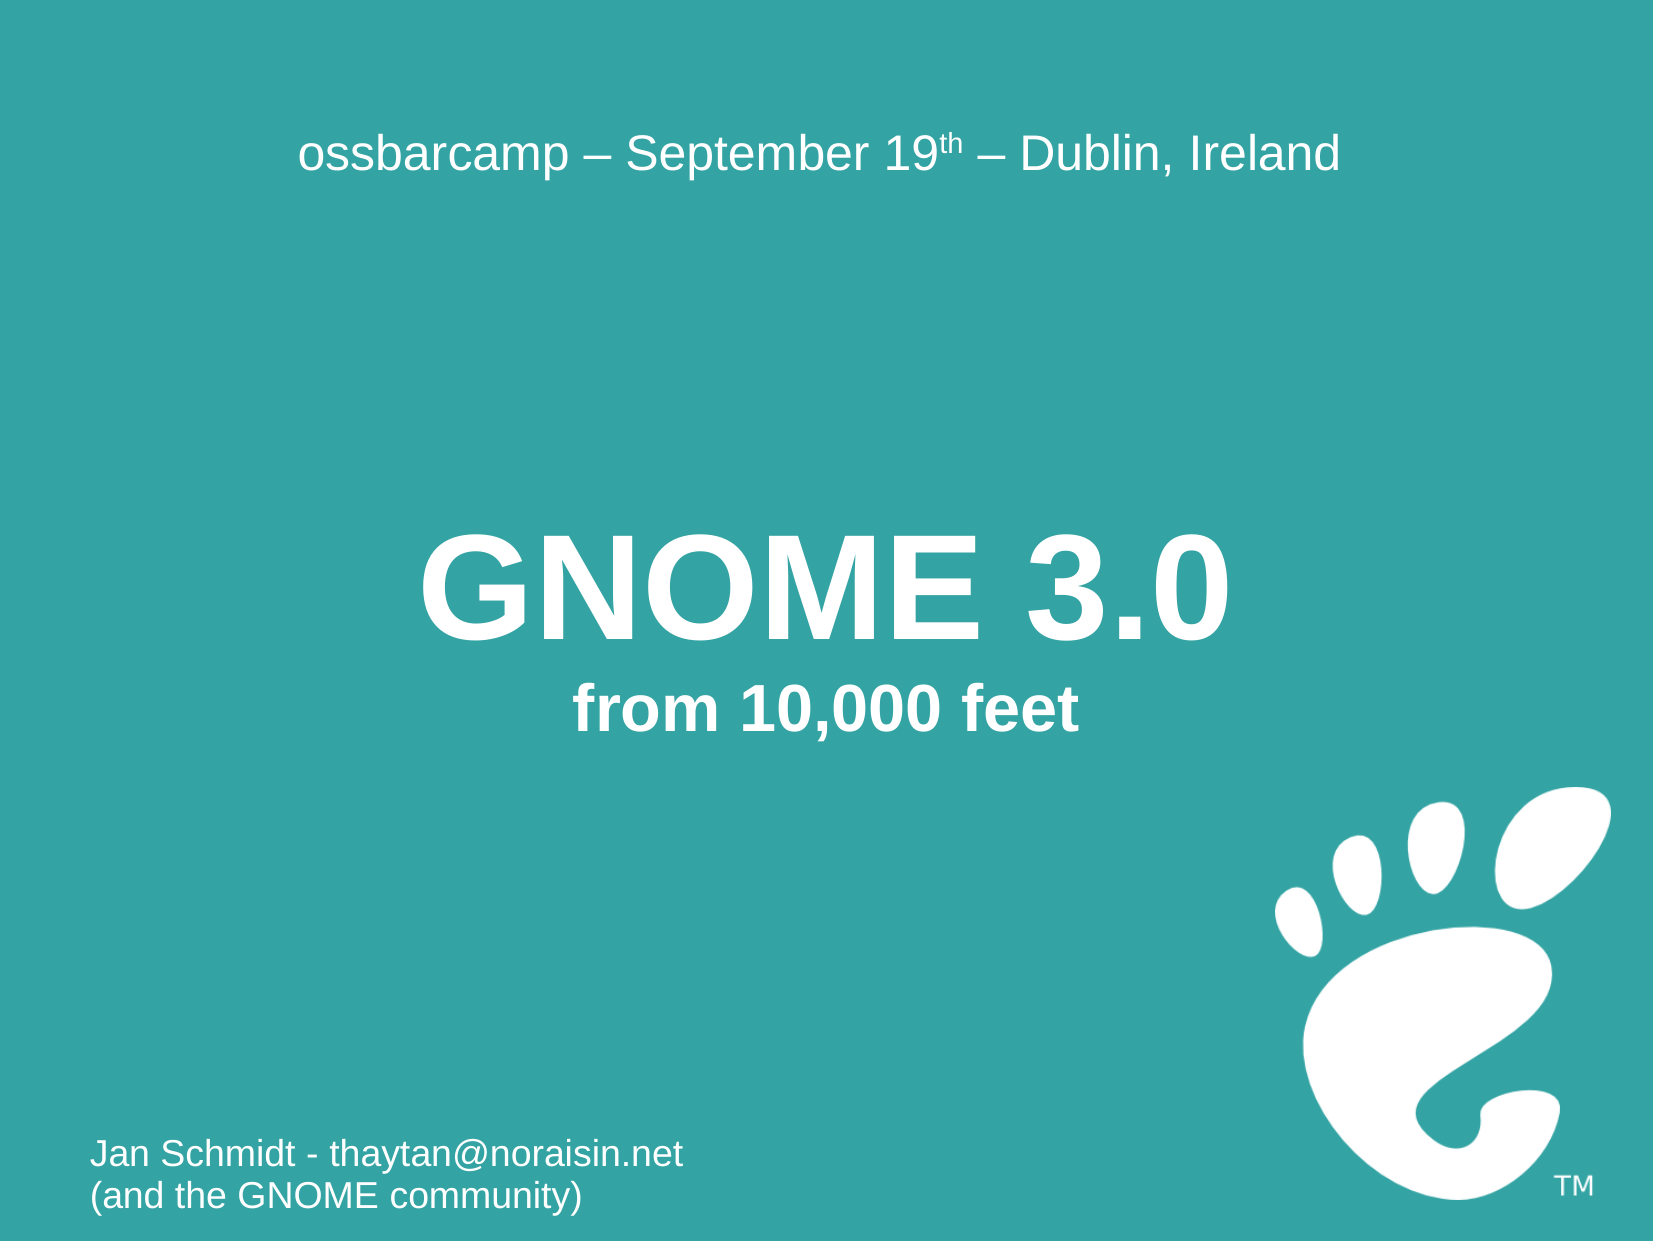

# ossbarcamp – September 19th – Dublin, Ireland
GNOME 3.0
from 10,000 feet
Jan Schmidt - thaytan@noraisin.net
(and the GNOME community)